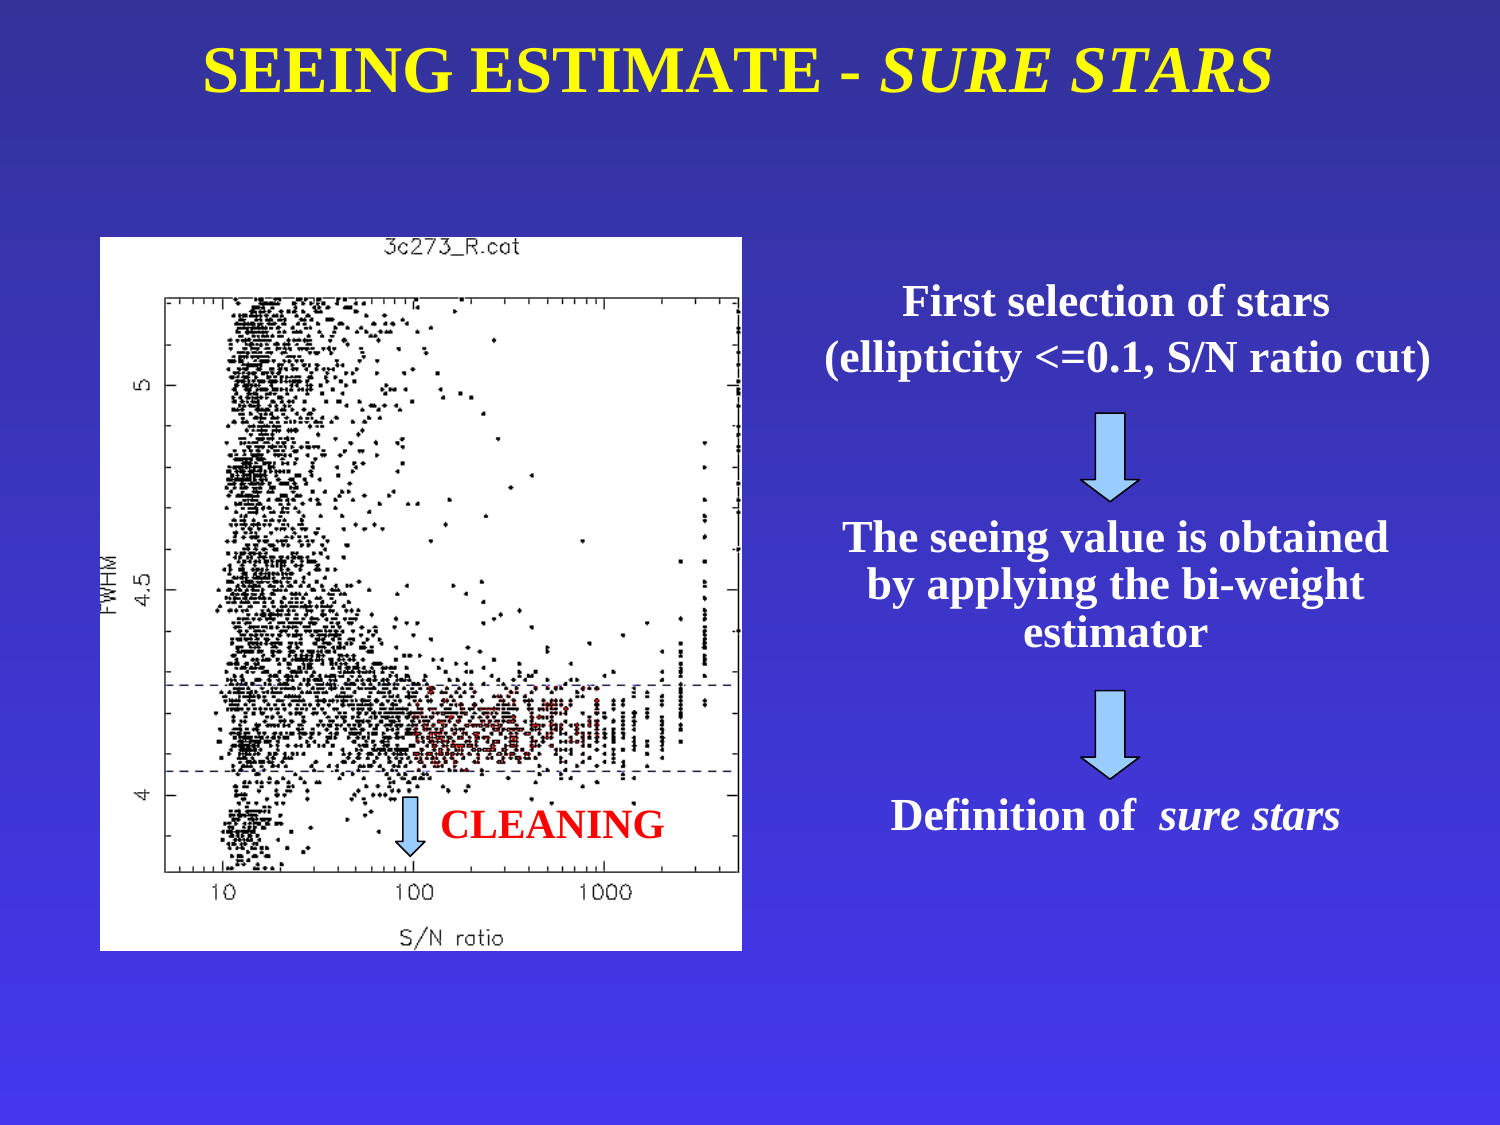

SEEING ESTIMATE - SURE STARS
First selection of stars
(ellipticity <=0.1, S/N ratio cut)‏
The seeing value is obtained by applying the bi-weight estimator
Definition of sure stars
CLEANING